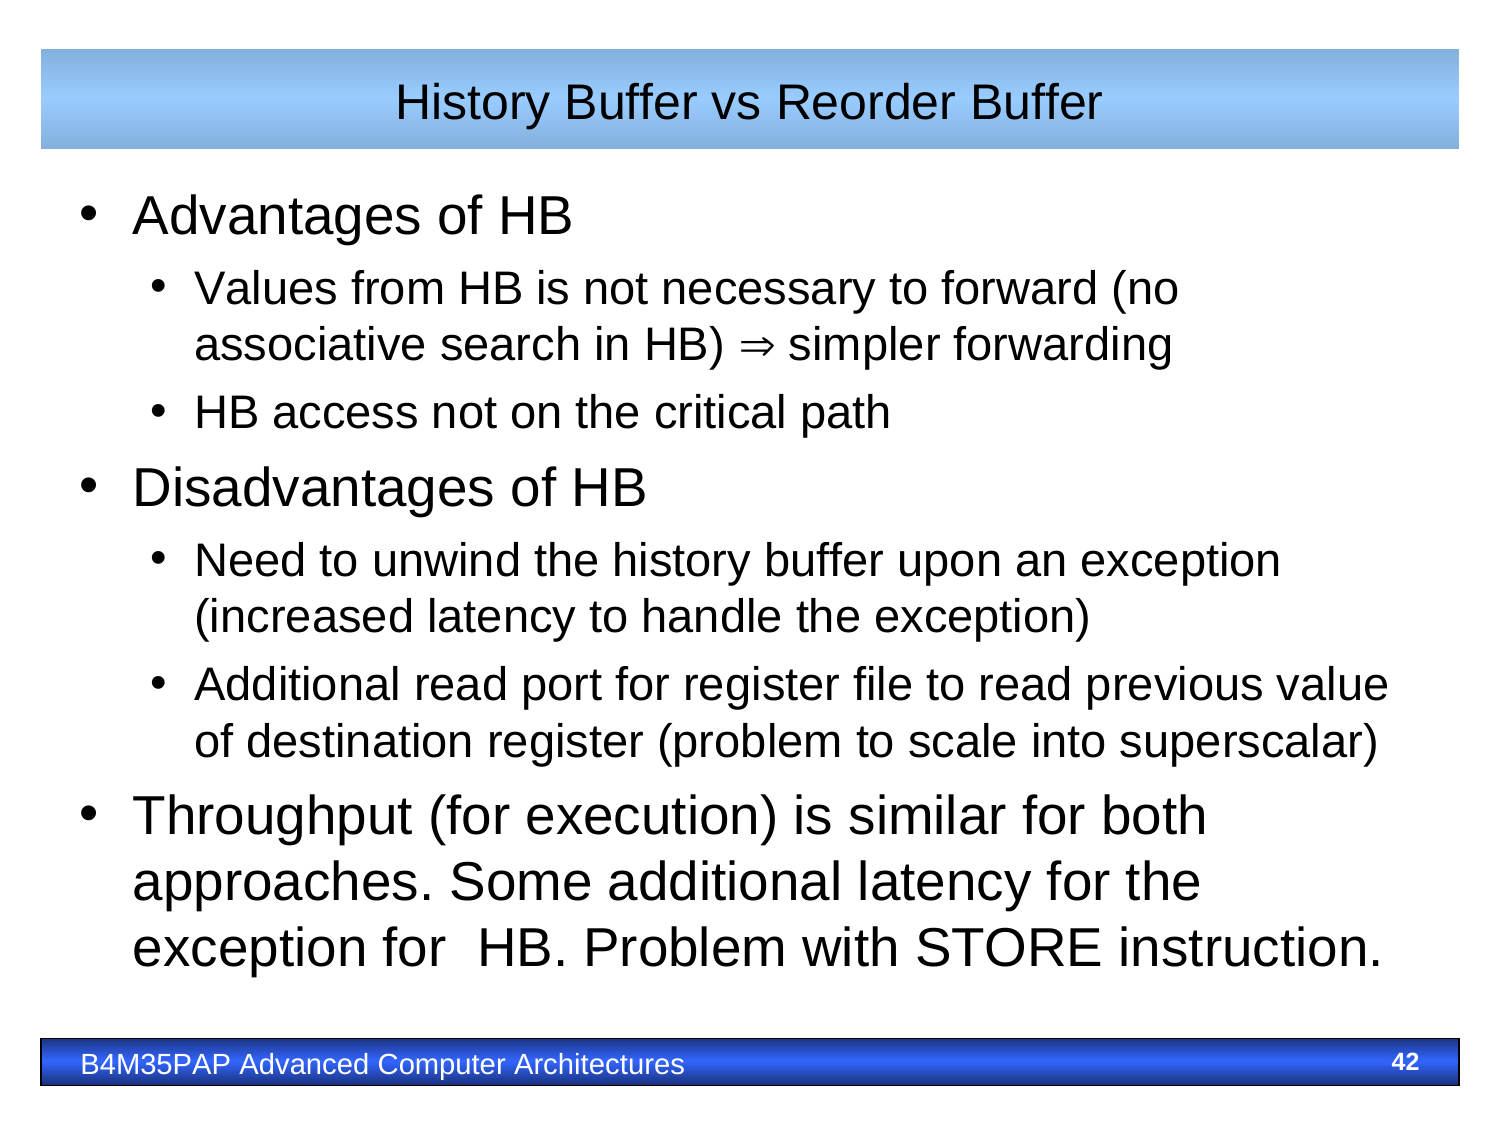

# History Buffer vs Reorder Buffer
Advantages of HB
Values from HB is not necessary to forward (no associative search in HB) ⇒ simpler forwarding
HB access not on the critical path
Disadvantages of HB
Need to unwind the history buffer upon an exception (increased latency to handle the exception)
Additional read port for register file to read previous value of destination register (problem to scale into superscalar)
Throughput (for execution) is similar for both approaches. Some additional latency for the exception for HB. Problem with STORE instruction.